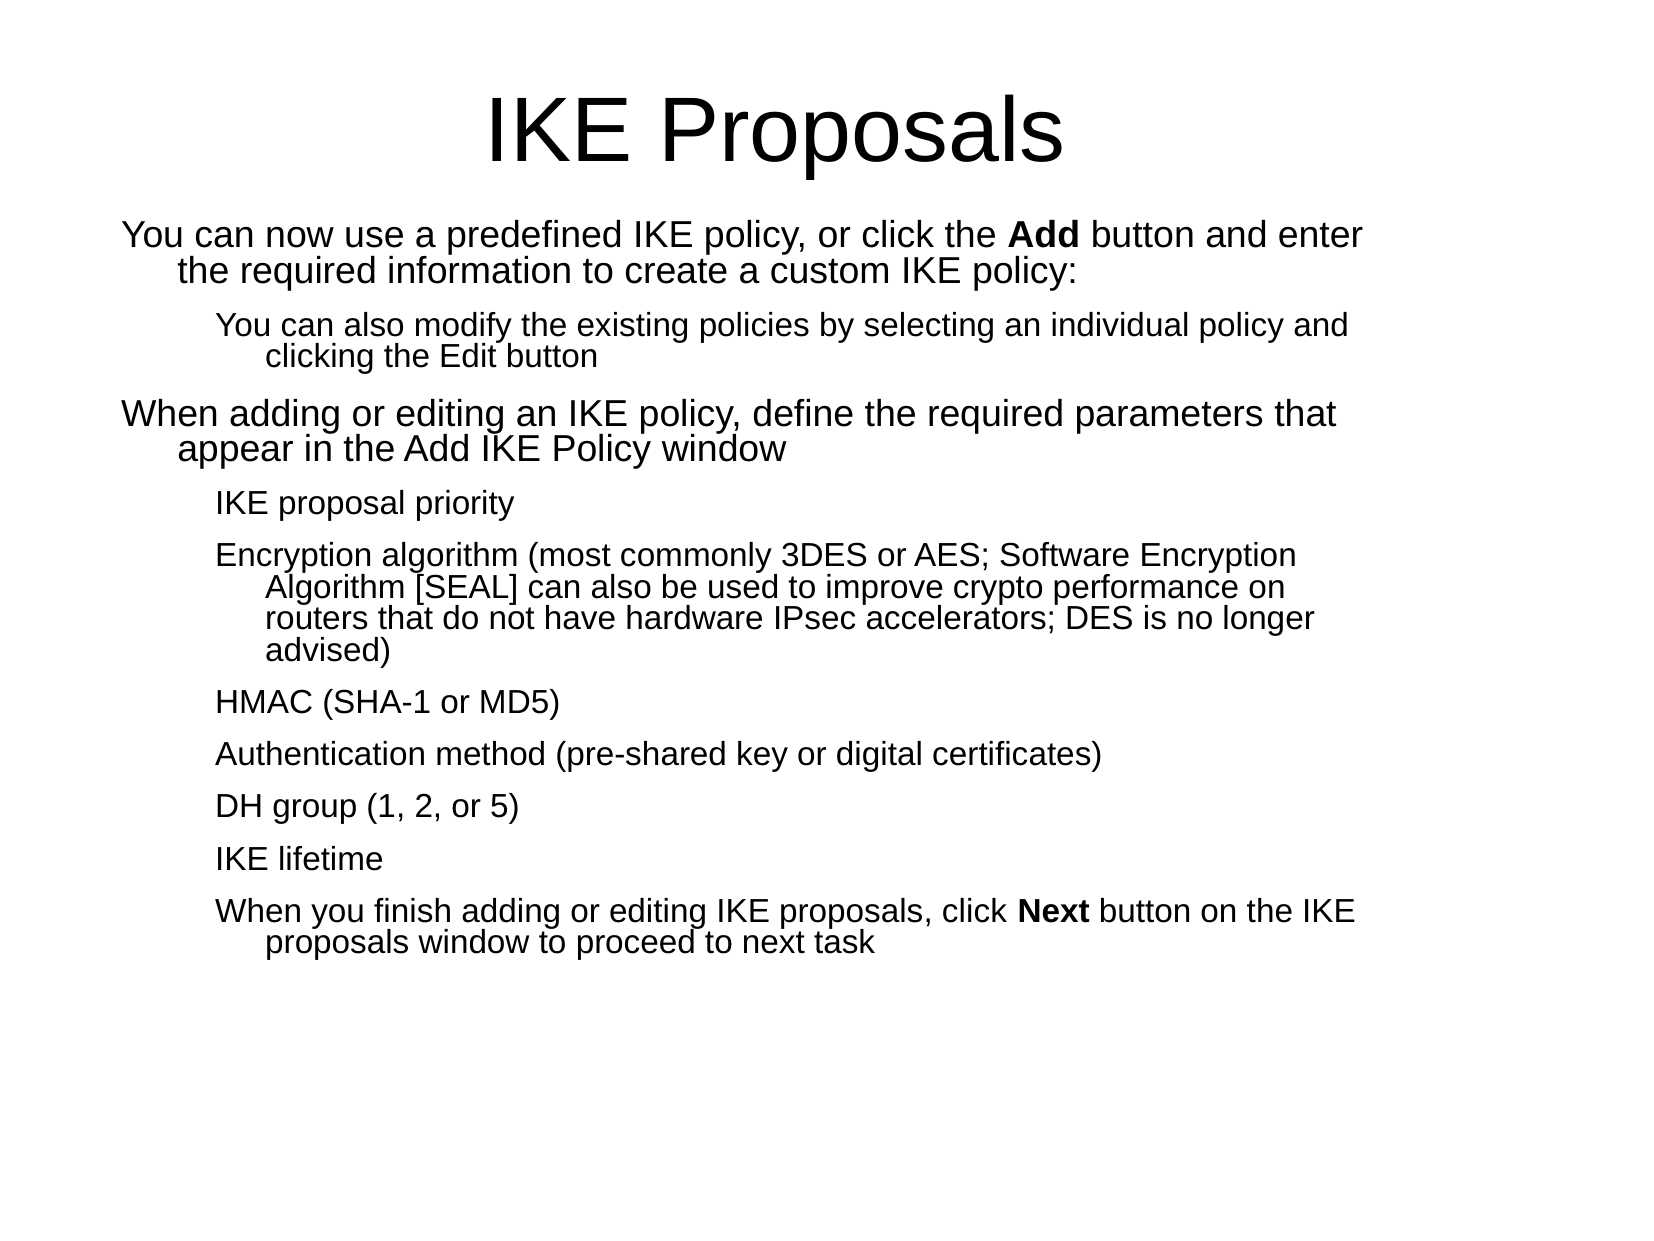

# IKE Proposals
You can now use a predefined IKE policy, or click the Add button and enter the required information to create a custom IKE policy:
You can also modify the existing policies by selecting an individual policy and clicking the Edit button
When adding or editing an IKE policy, define the required parameters that appear in the Add IKE Policy window
IKE proposal priority
Encryption algorithm (most commonly 3DES or AES; Software Encryption Algorithm [SEAL] can also be used to improve crypto performance on routers that do not have hardware IPsec accelerators; DES is no longer advised)
HMAC (SHA-1 or MD5)
Authentication method (pre-shared key or digital certificates)
DH group (1, 2, or 5)
IKE lifetime
When you finish adding or editing IKE proposals, click Next button on the IKE proposals window to proceed to next task